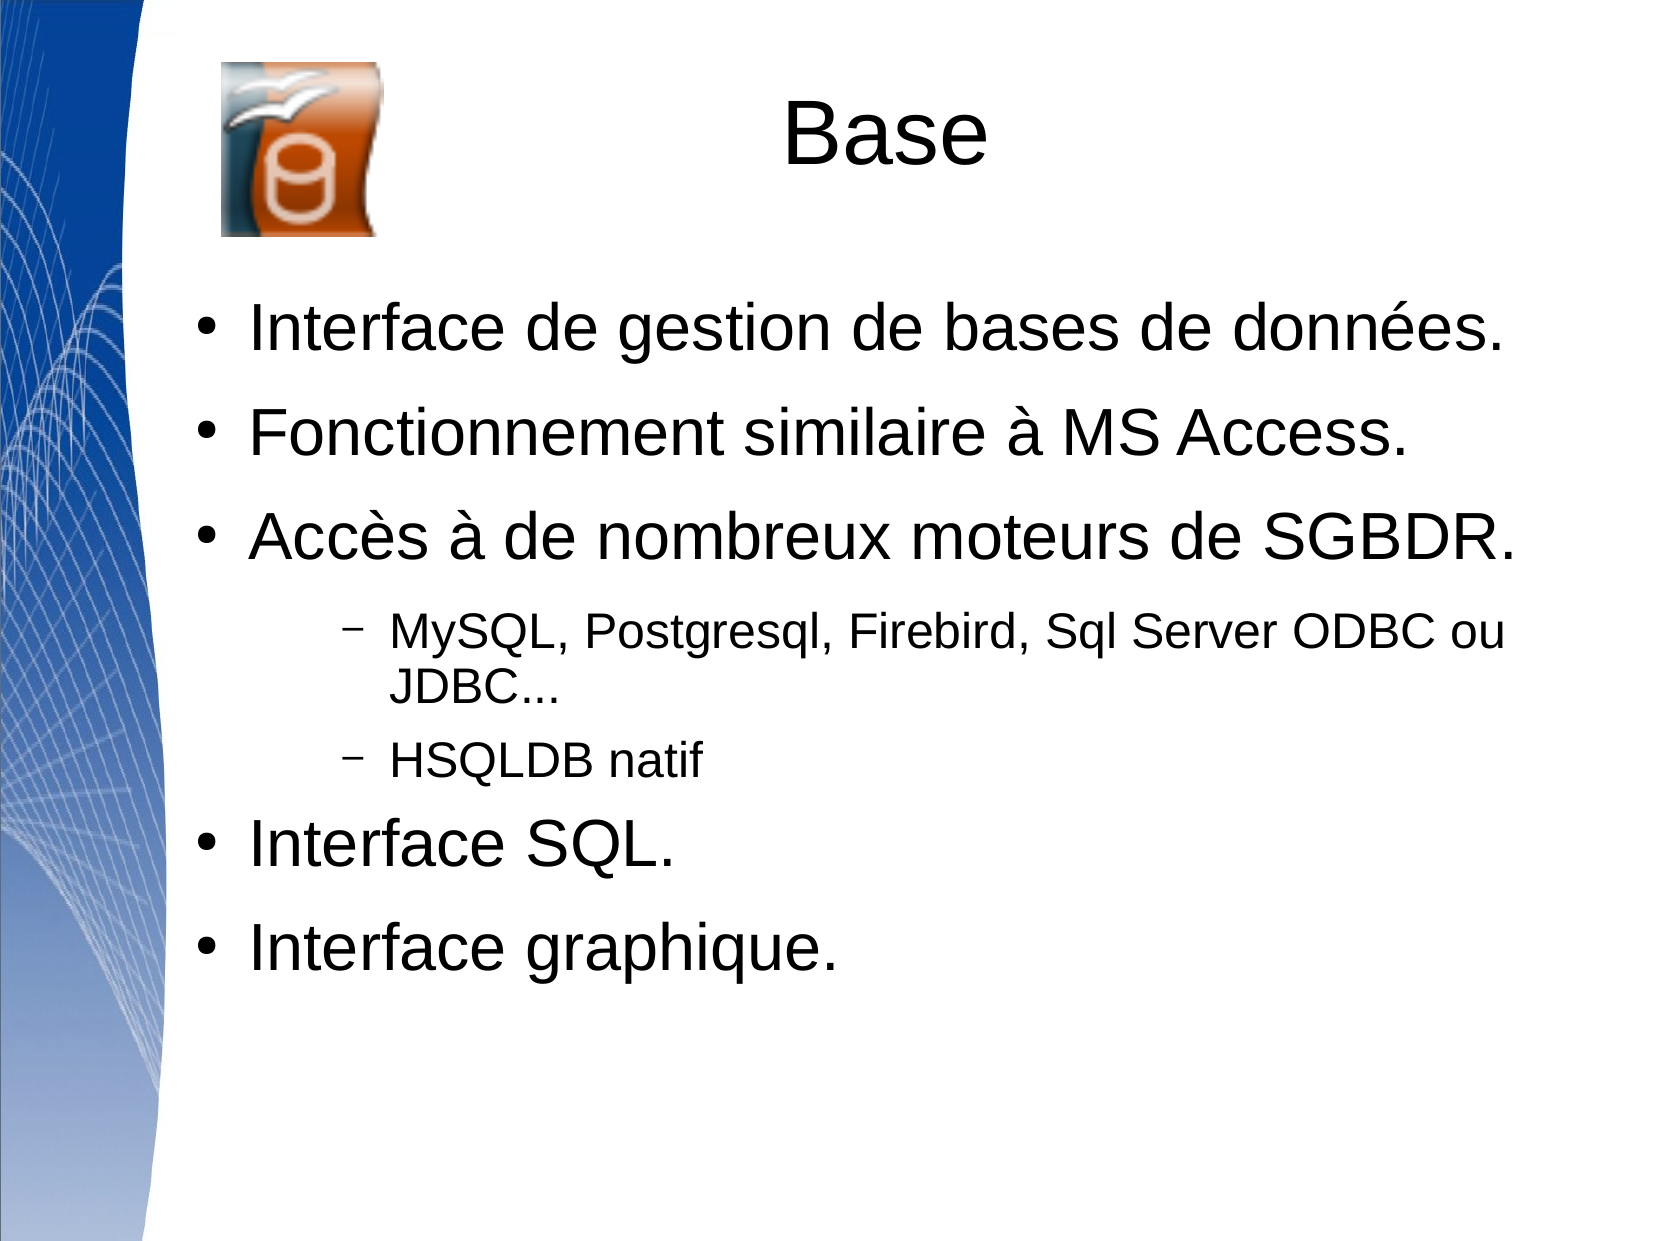

# Base
Interface de gestion de bases de données.
Fonctionnement similaire à MS Access.
Accès à de nombreux moteurs de SGBDR.
MySQL, Postgresql, Firebird, Sql Server ODBC ou JDBC...
HSQLDB natif
Interface SQL.
Interface graphique.